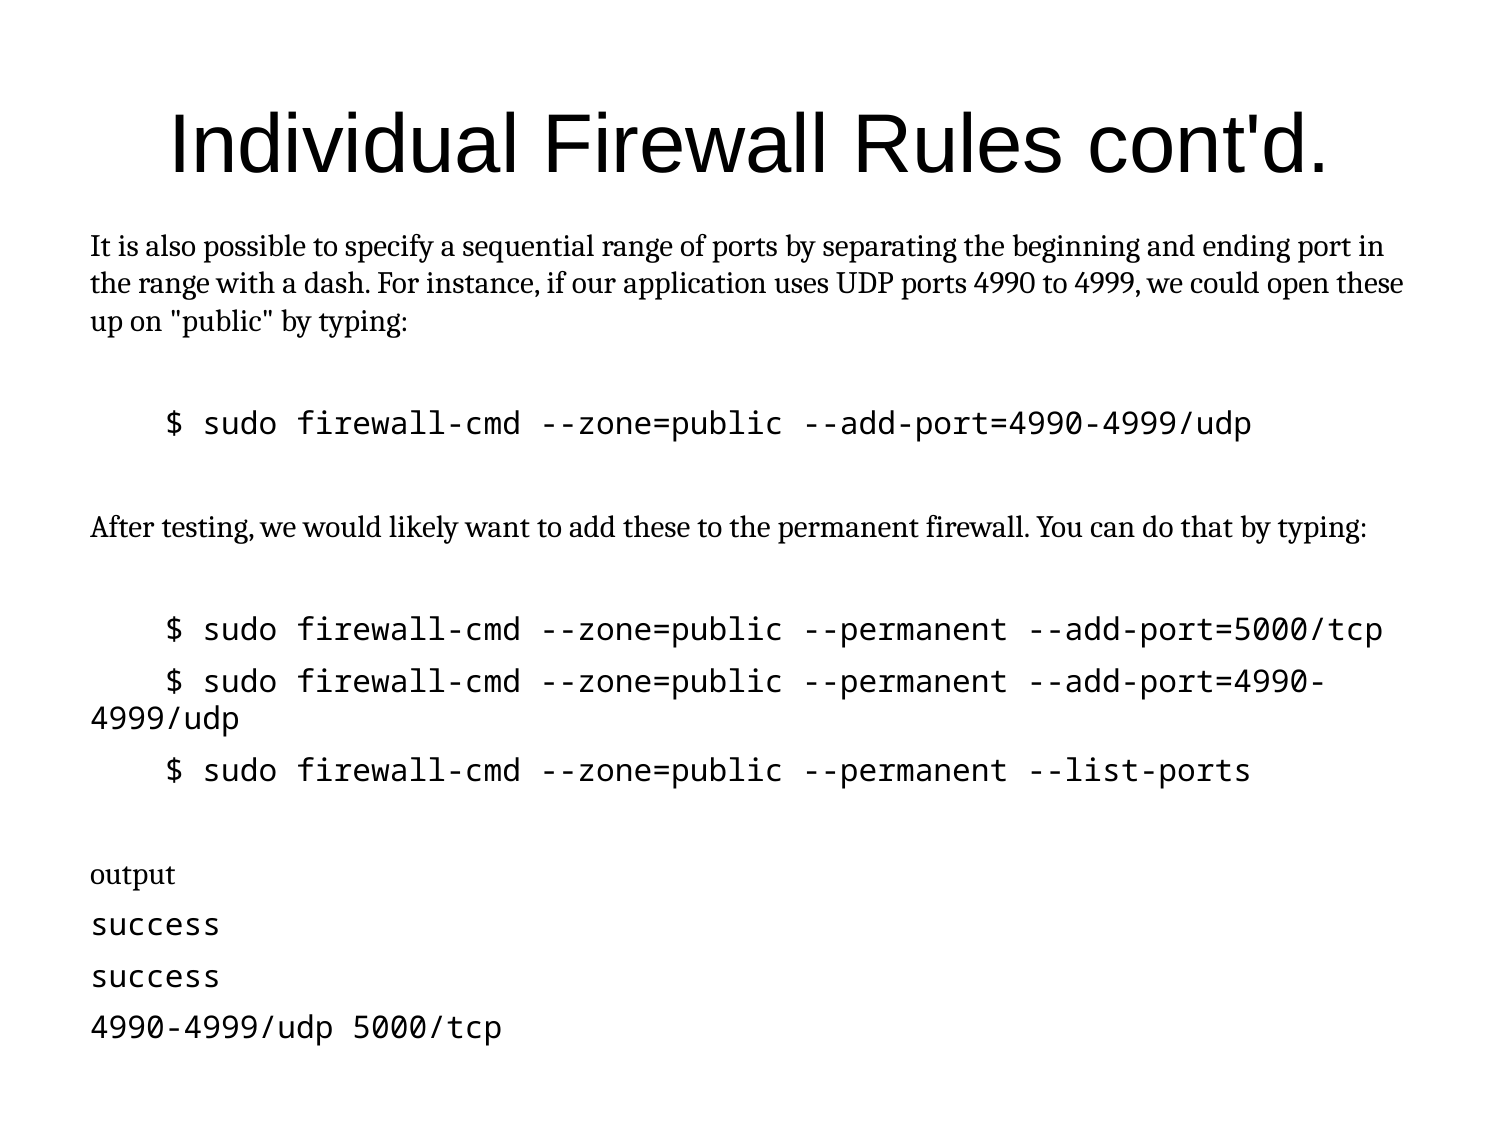

# Individual Firewall Rules cont'd.
It is also possible to specify a sequential range of ports by separating the beginning and ending port in the range with a dash. For instance, if our application uses UDP ports 4990 to 4999, we could open these up on "public" by typing:
 $ sudo firewall-cmd --zone=public --add-port=4990-4999/udp
After testing, we would likely want to add these to the permanent firewall. You can do that by typing:
 $ sudo firewall-cmd --zone=public --permanent --add-port=5000/tcp
 $ sudo firewall-cmd --zone=public --permanent --add-port=4990-4999/udp
 $ sudo firewall-cmd --zone=public --permanent --list-ports
output
success
success
4990-4999/udp 5000/tcp